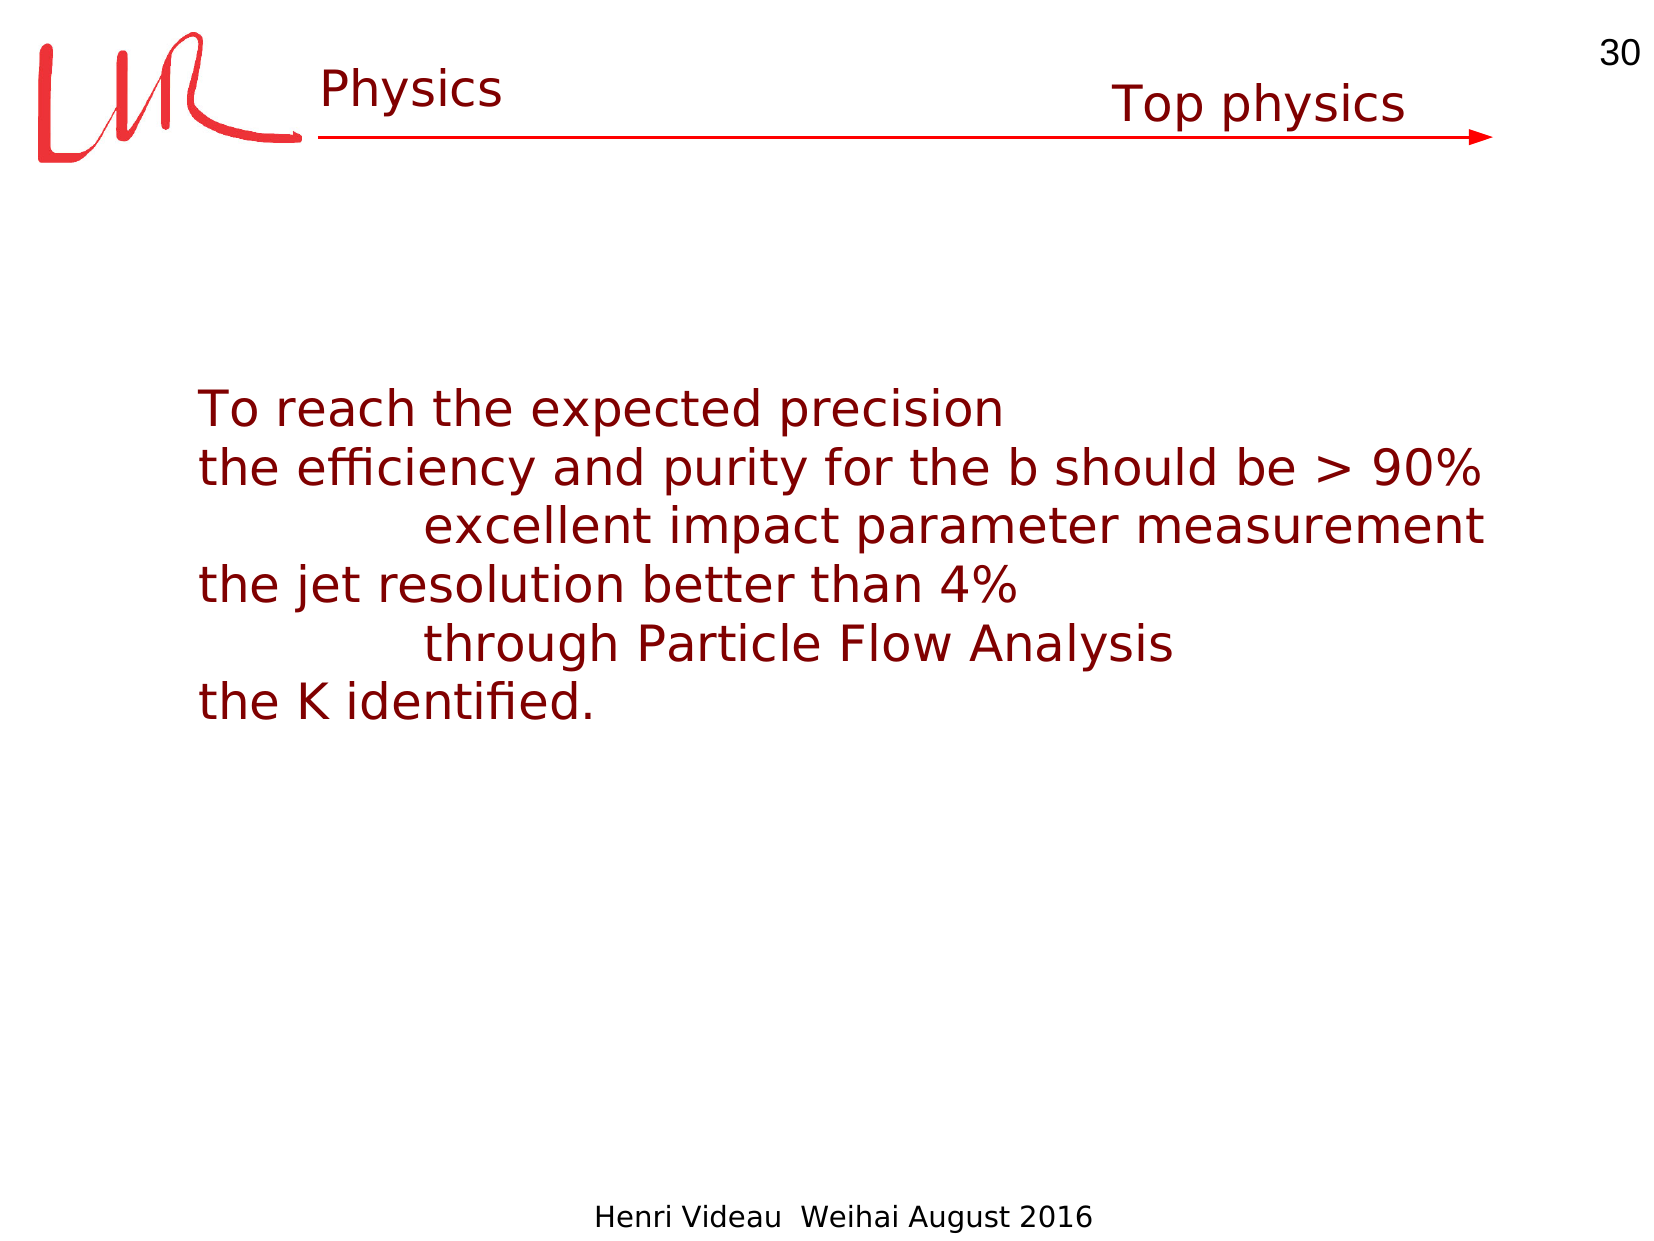

Top physics
To reach the expected precision
the efficiency and purity for the b should be > 90%
			excellent impact parameter measurement
the jet resolution better than 4%
			through Particle Flow Analysis
the K identified.